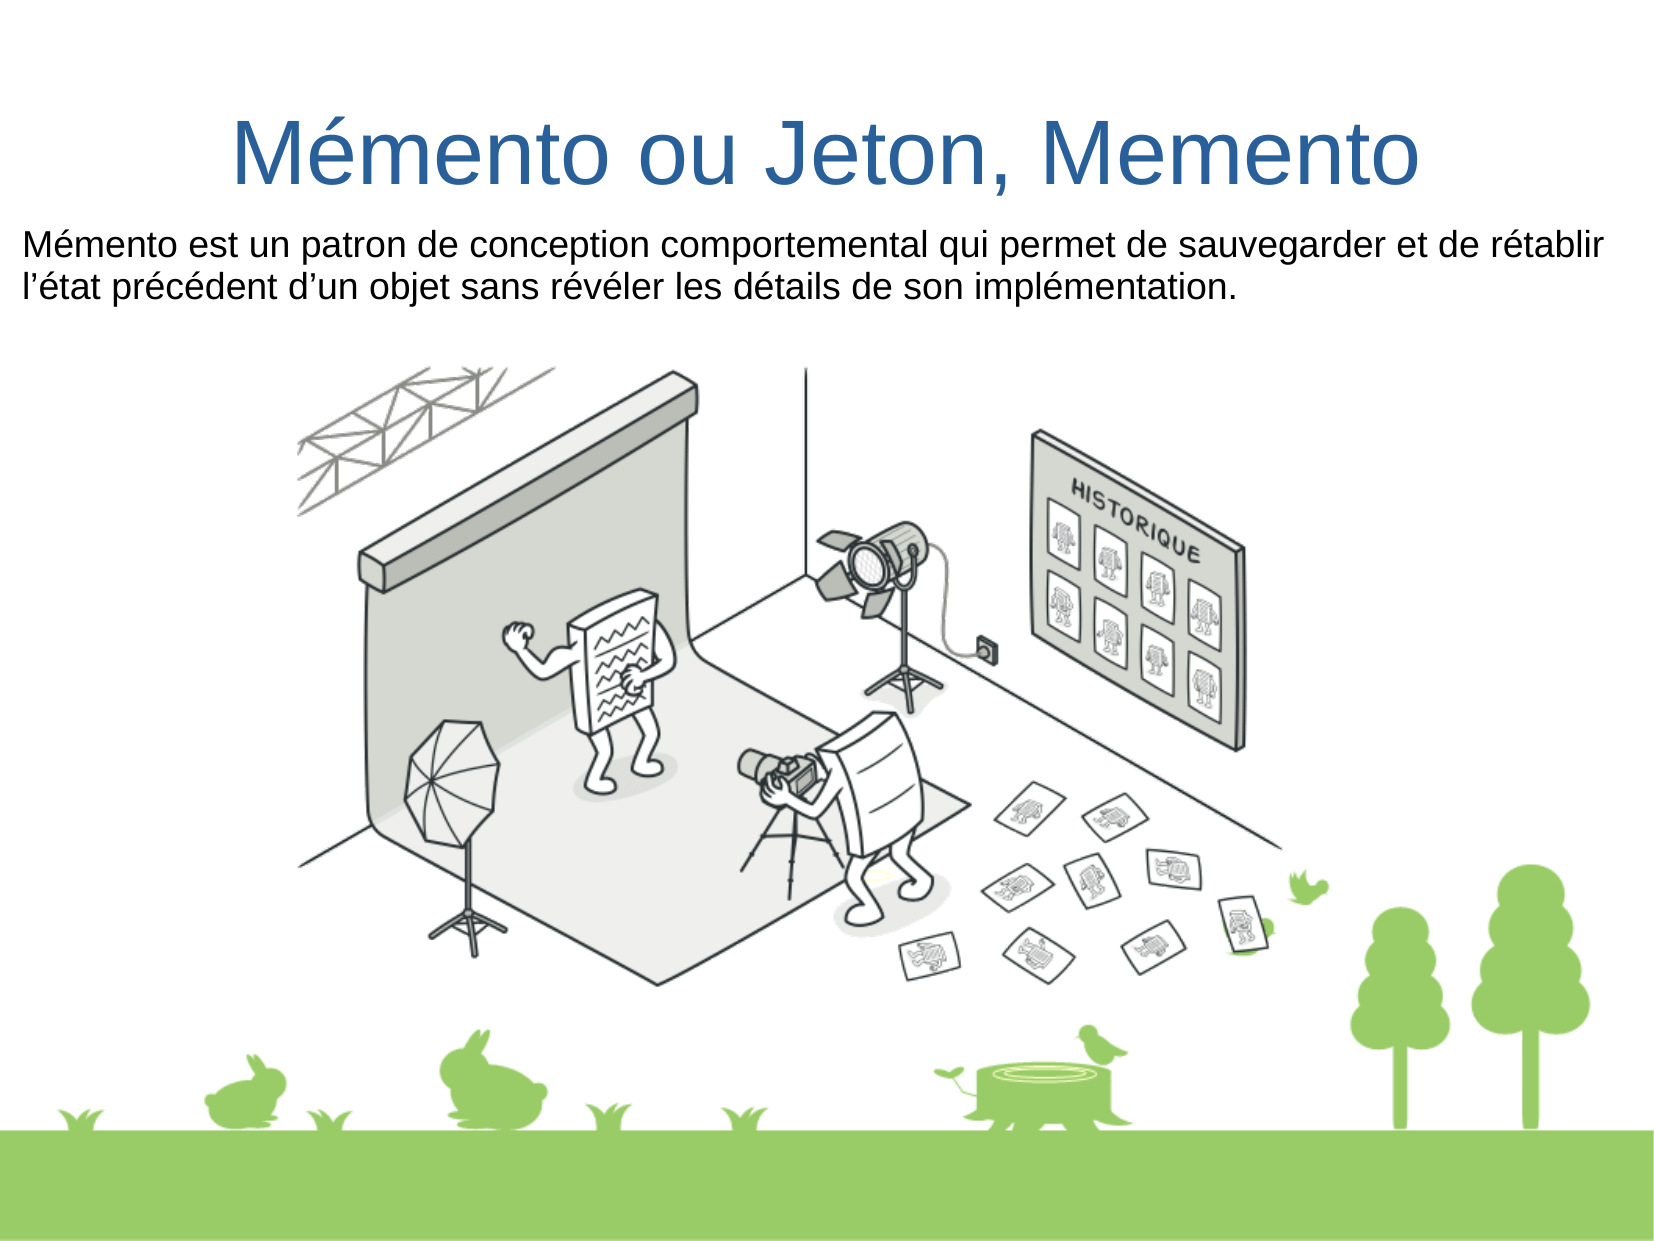

# Mémento ou Jeton, Memento
Mémento est un patron de conception comportemental qui permet de sauvegarder et de rétablir l’état précédent d’un objet sans révéler les détails de son implémentation.